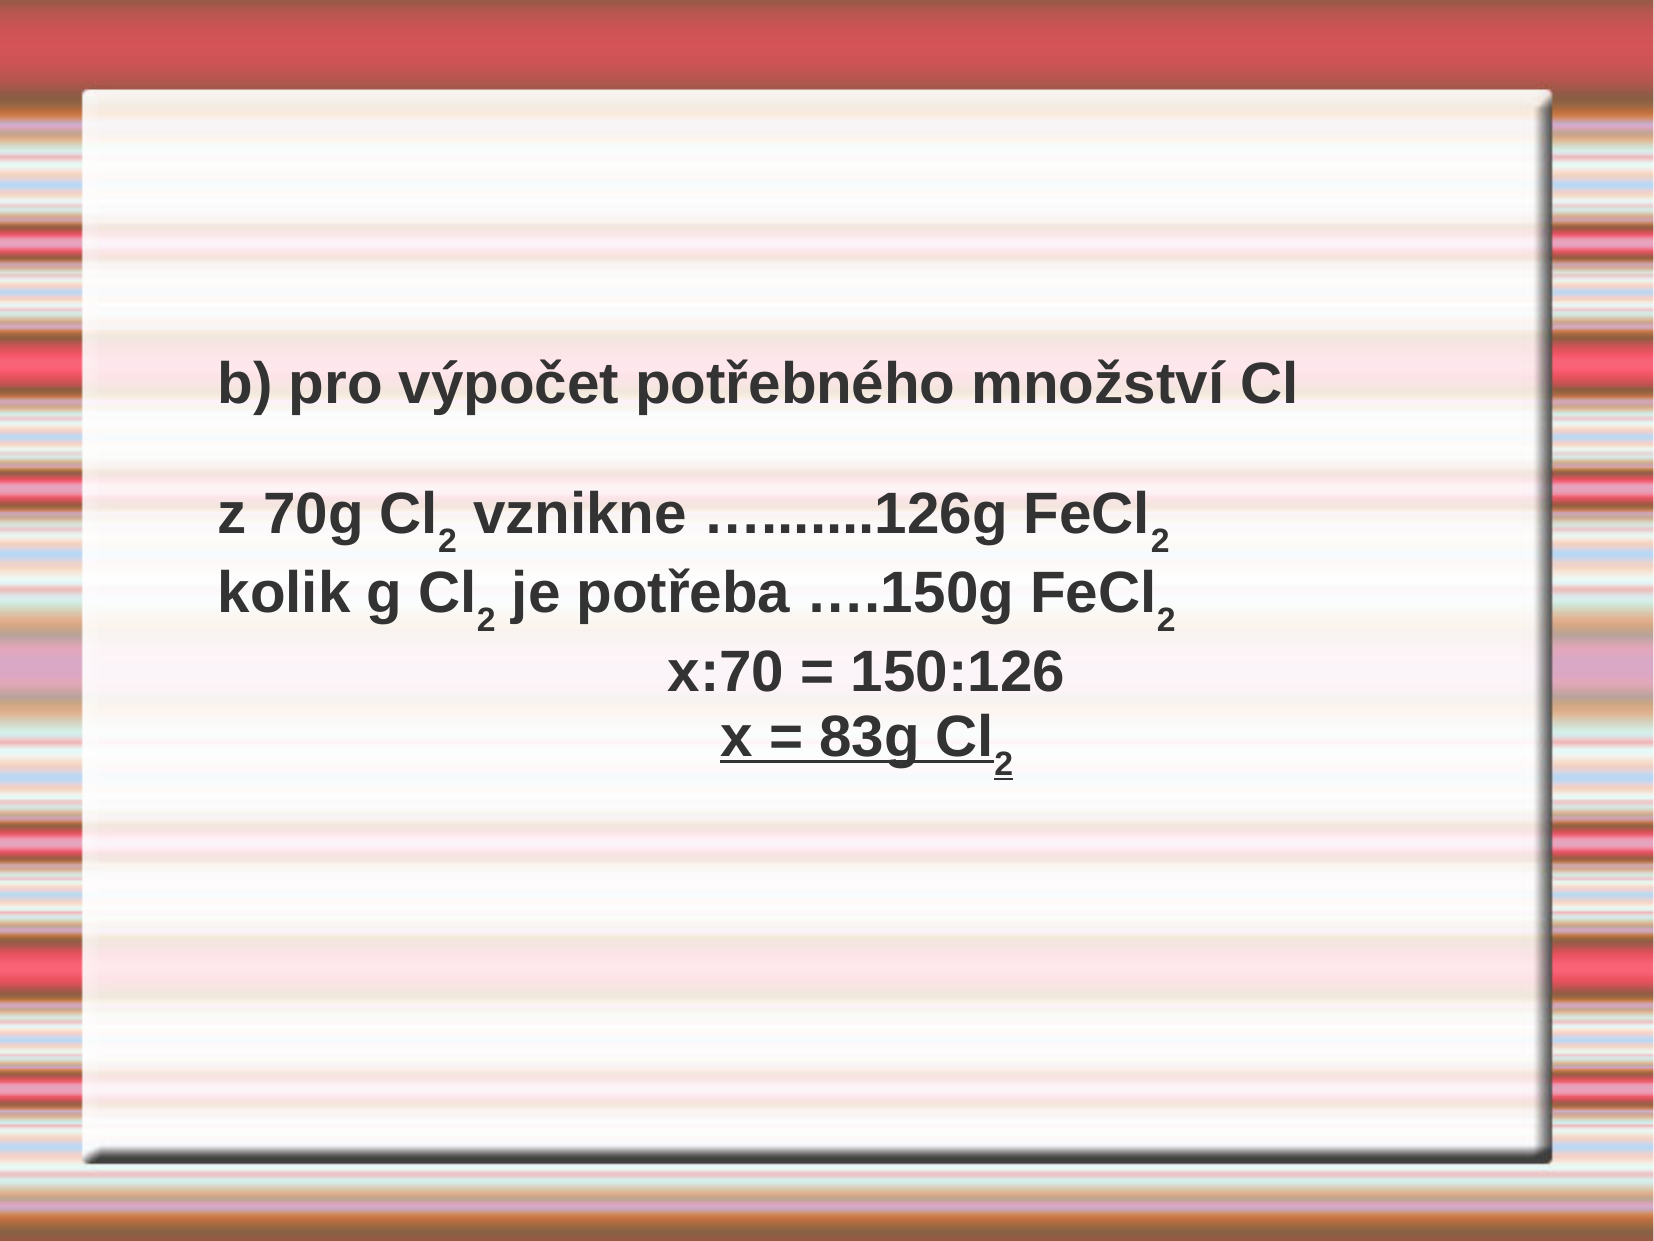

#
b) pro výpočet potřebného množství Cl
z 70g Cl2 vznikne ….......126g FeCl2
kolik g Cl2 je potřeba ….150g FeCl2
x:70 = 150:126
x = 83g Cl2